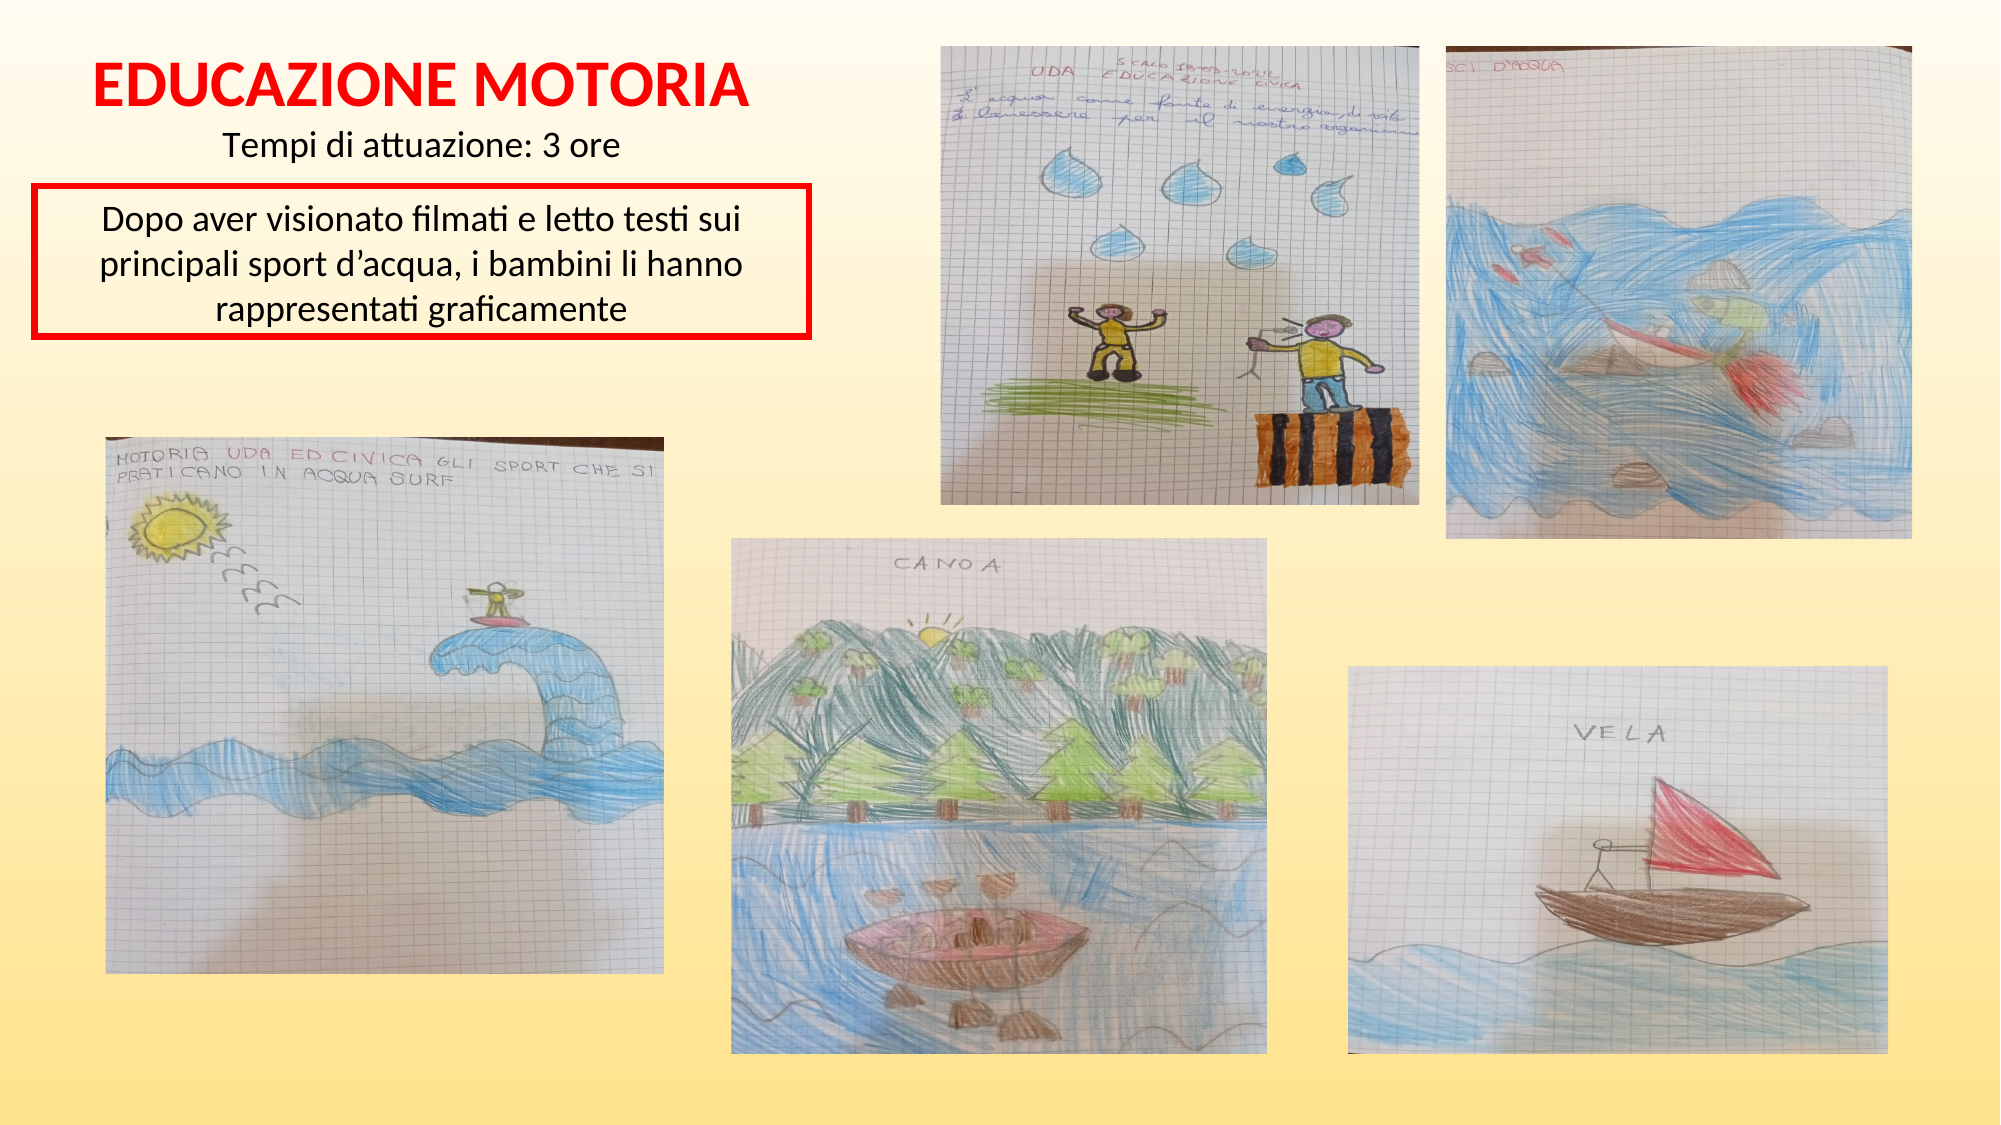

EDUCAZIONE MOTORIA
Tempi di attuazione: 3 ore
Dopo aver visionato filmati e letto testi sui principali sport d’acqua, i bambini li hanno rappresentati graficamente